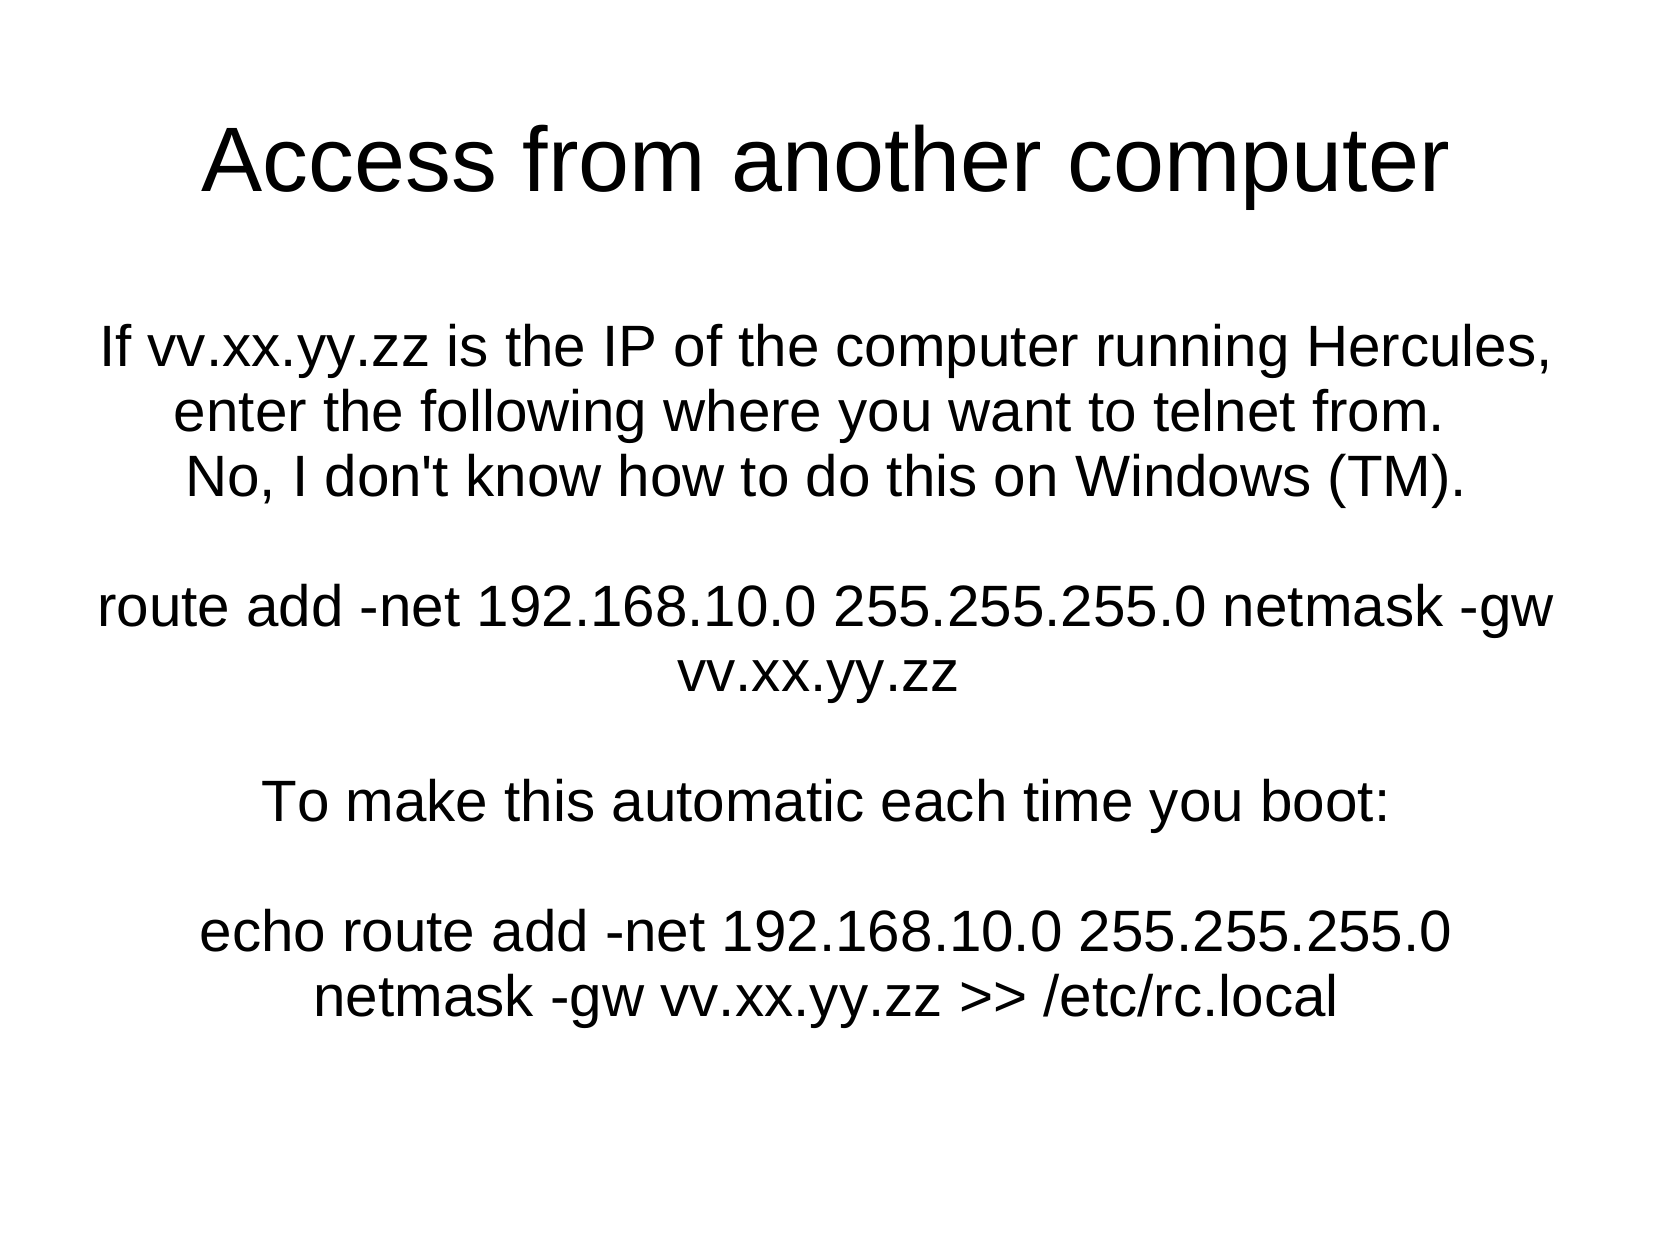

# Access from another computer If vv.xx.yy.zz is the IP of the computer running Hercules, enter the following where you want to telnet from. No, I don't know how to do this on Windows (TM). route add -net 192.168.10.0 255.255.255.0 netmask -gw vv.xx.yy.zz To make this automatic each time you boot: echo route add -net 192.168.10.0 255.255.255.0 netmask -gw vv.xx.yy.zz >> /etc/rc.local